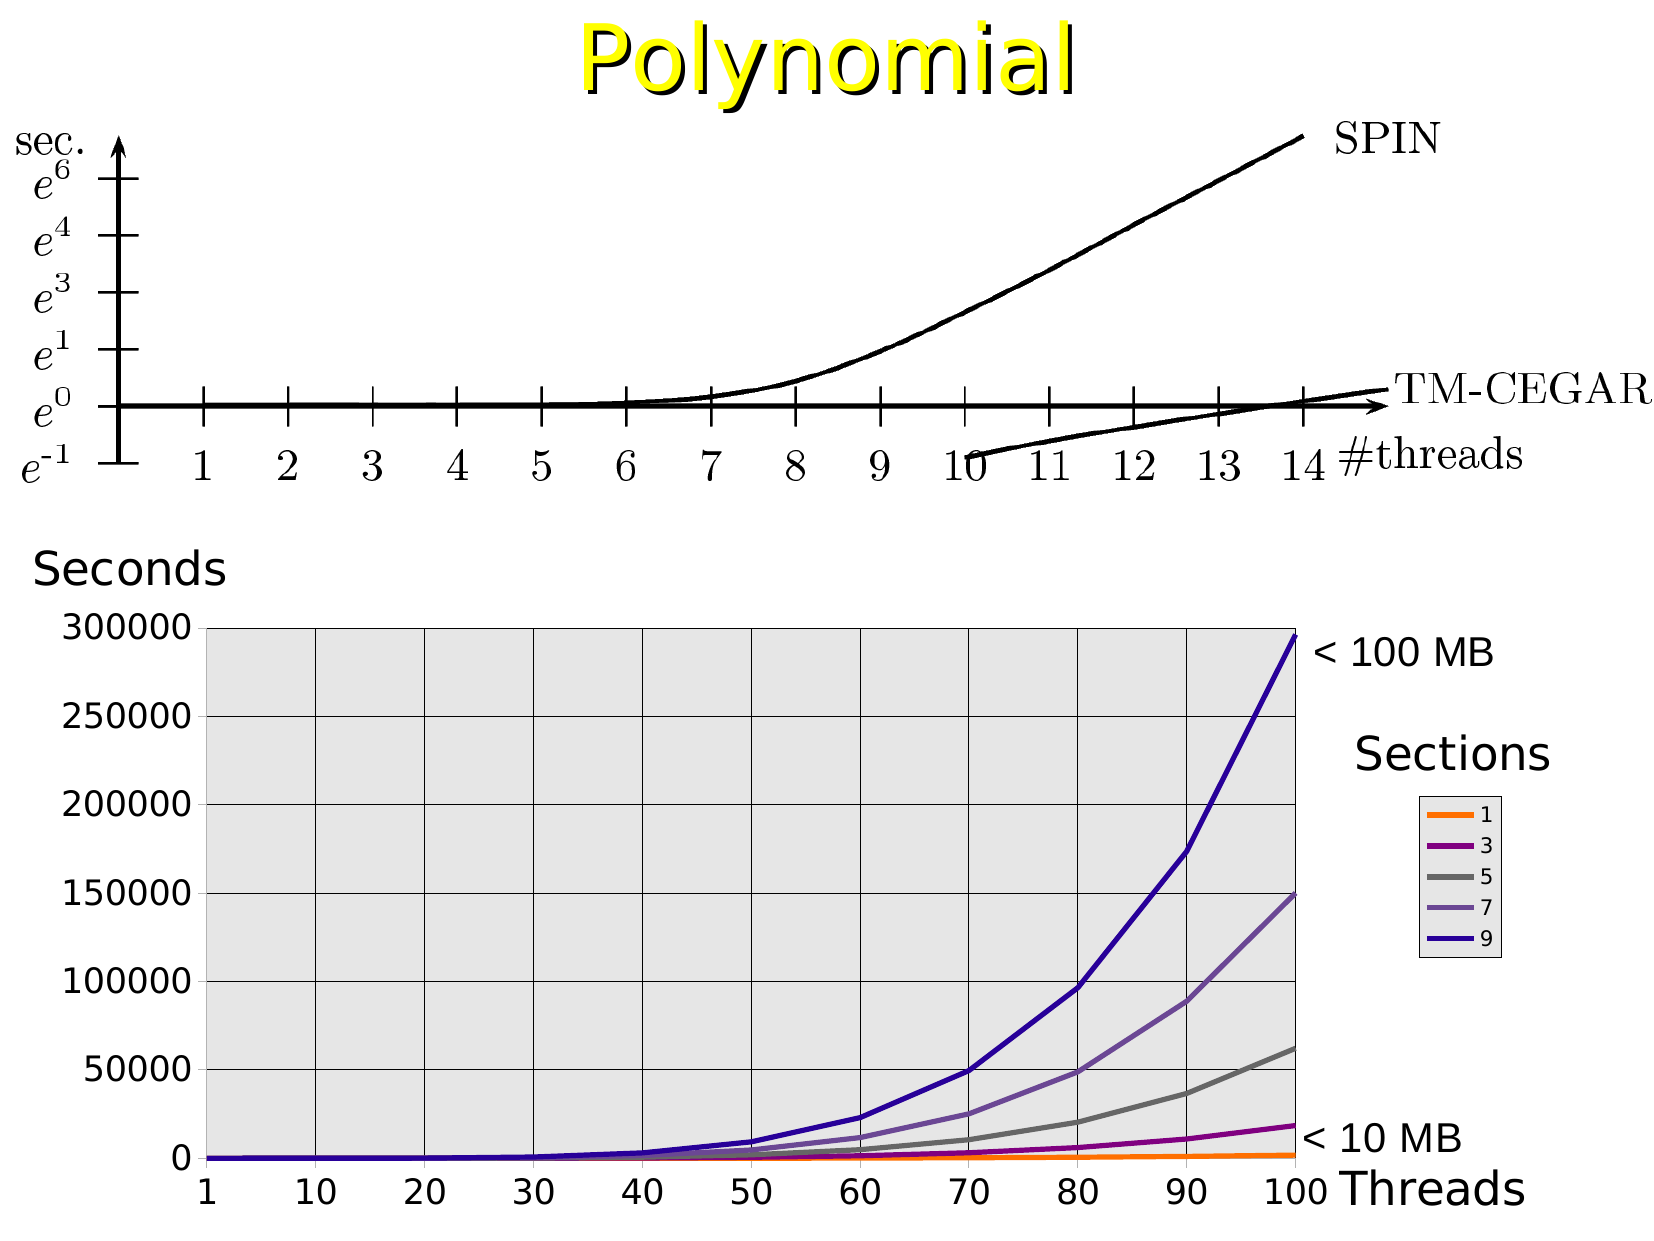

# Polynomial
### Chart: < 100 MB
| Category | 1 | 3 | 5 | 7 | 9 |
|---|---|---|---|---|---|
| 1 | 0.0 | 0.0 | 0.0 | 0.0 | 0.0 |
| 10 | 0.02 | 0.24 | 0.78 | 1.85 | 3.58 |
| 20 | 0.67 | 6.52 | 21.5 | 51.32 | 100.89 |
| 30 | 4.78 | 47.88 | 159.57 | 379.75 | 746.43 |
| 40 | 19.71 | 198.09 | 665.55 | 1571.17 | 3096.72 |
| 50 | 59.53 | 596.2 | 1984.13 | 4734.92 | 9330.72 |
| 60 | 147.31 | 1466.27 | 4881.96 | 11749.31 | 23048.21 |
| 70 | 314.2 | 3142.41 | 10556.7 | 25168.6 | 49671.34 |
| 80 | 607.08 | 6088.0 | 20454.83 | 48951.76 | 96549.38 |
| 90 | 1088.29 | 10959.65 | 36712.41 | 88900.24 | 173745.94 |
| 100 | 1833.74 | 18576.06 | 62259.38 | 150121.99 | 296470.03 |